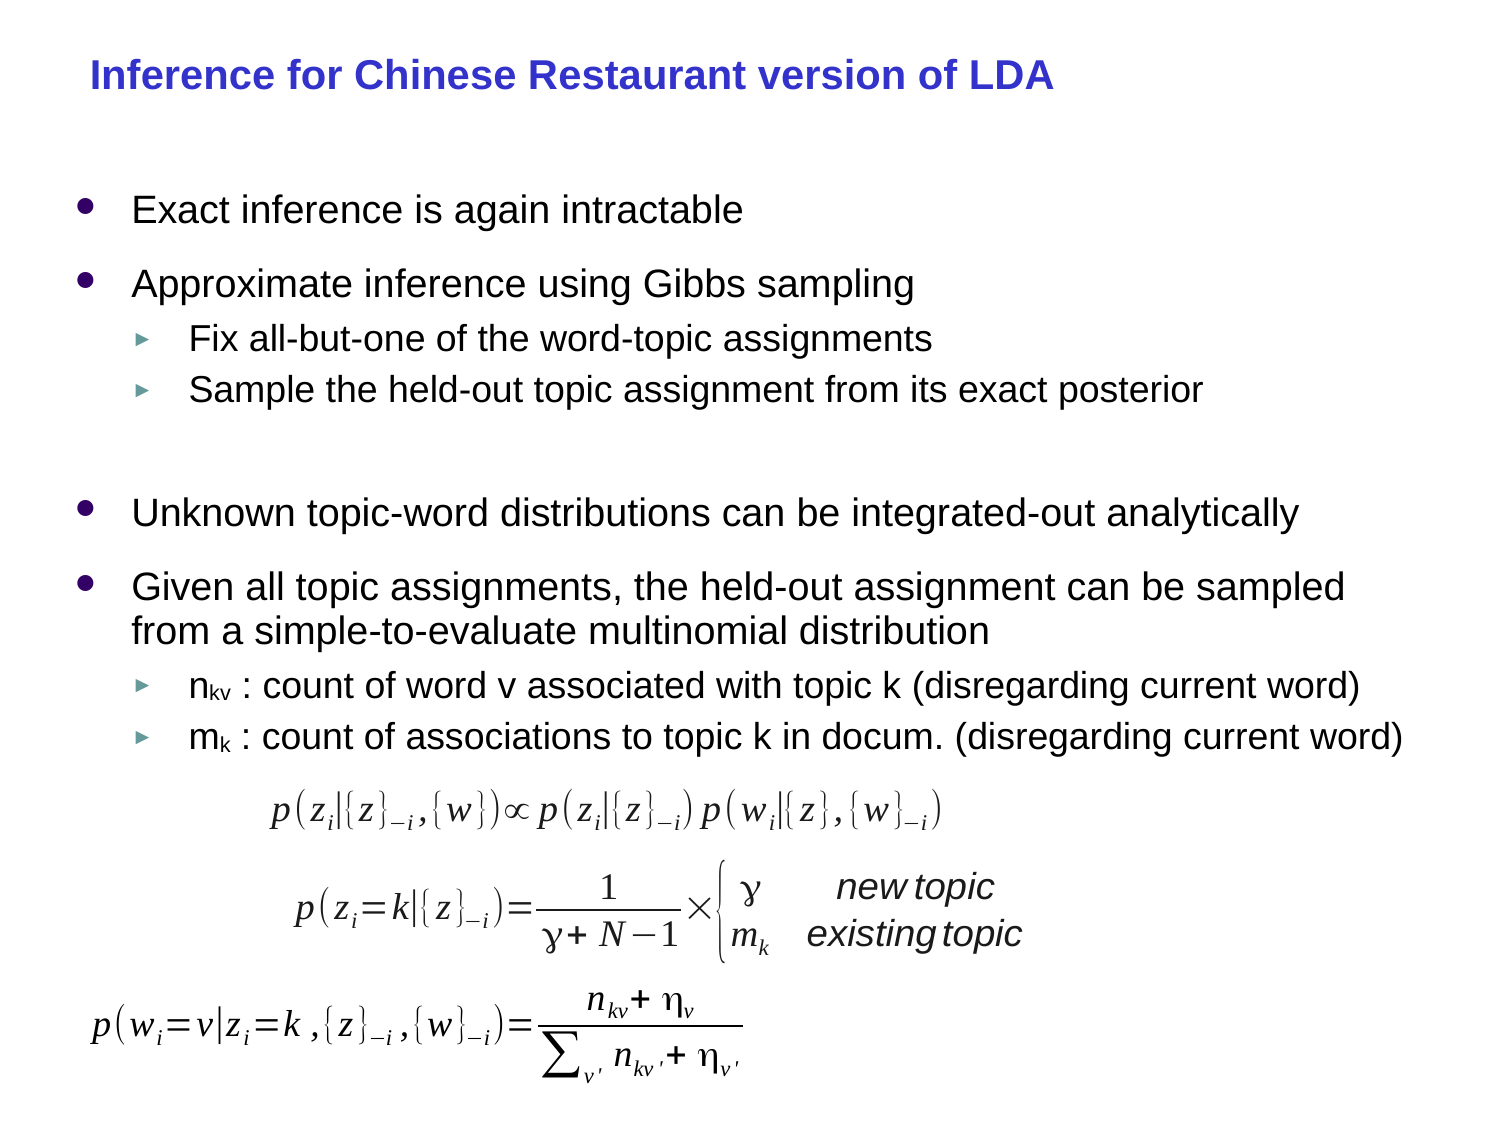

# Inference for Chinese Restaurant version of LDA
Exact inference is again intractable
Approximate inference using Gibbs sampling
Fix all-but-one of the word-topic assignments
Sample the held-out topic assignment from its exact posterior
Unknown topic-word distributions can be integrated-out analytically
Given all topic assignments, the held-out assignment can be sampled from a simple-to-evaluate multinomial distribution
nkv : count of word v associated with topic k (disregarding current word)
mk : count of associations to topic k in docum. (disregarding current word)